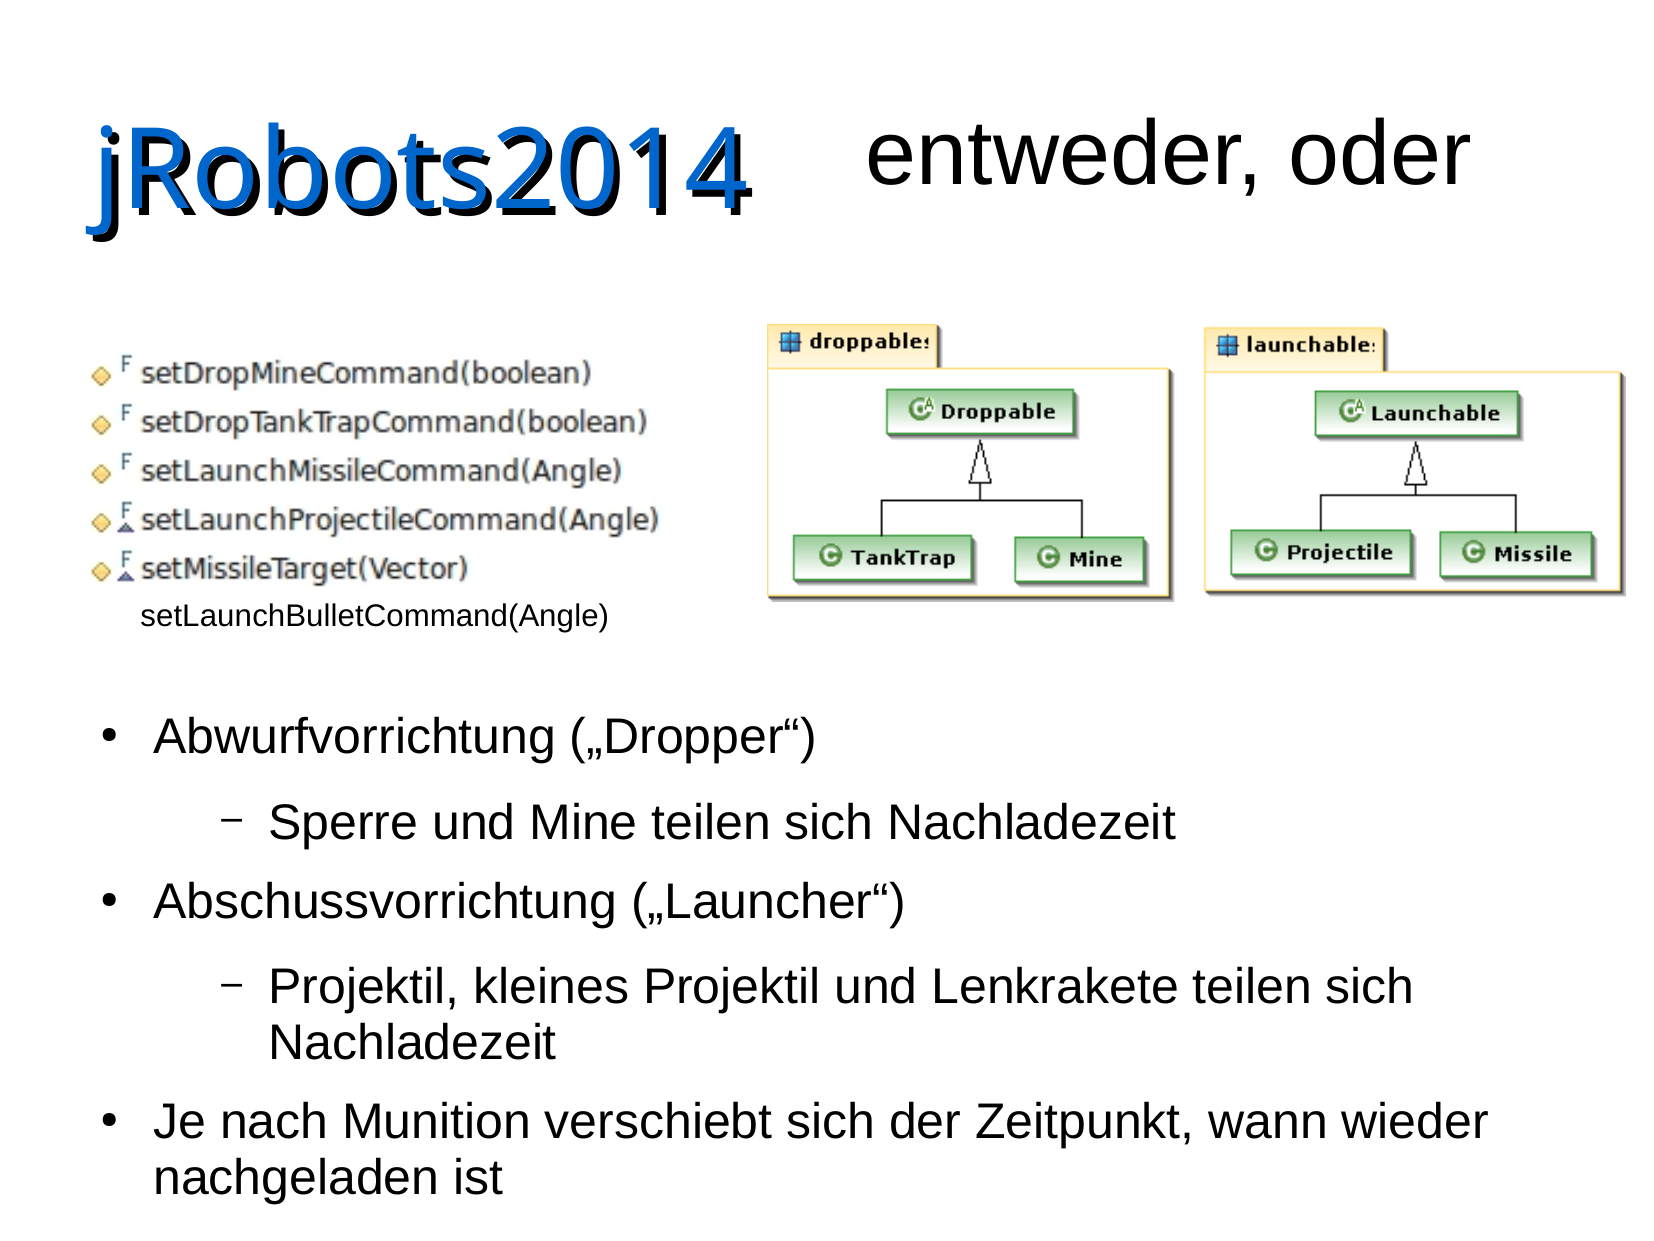

# entweder, oder
setLaunchBulletCommand(Angle)
Abwurfvorrichtung („Dropper“)
Sperre und Mine teilen sich Nachladezeit
Abschussvorrichtung („Launcher“)
Projektil, kleines Projektil und Lenkrakete teilen sich Nachladezeit
Je nach Munition verschiebt sich der Zeitpunkt, wann wieder nachgeladen ist